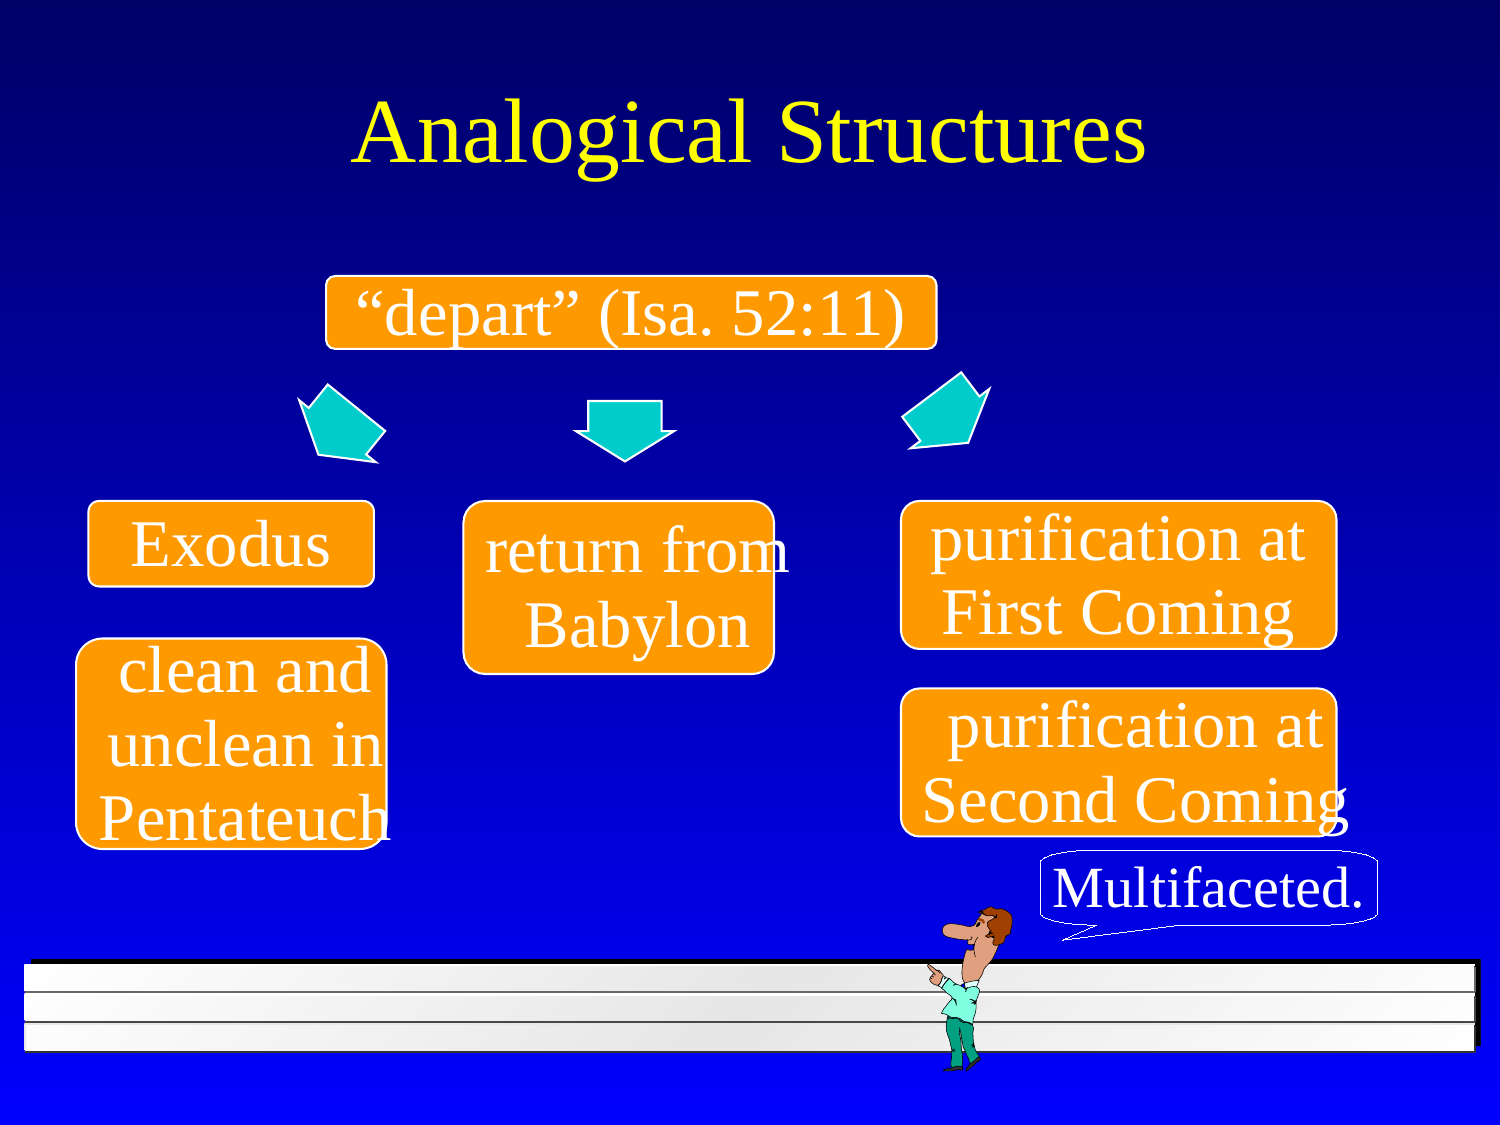

# Analogical Structures
“depart” (Isa. 52:11)
purification at
First Coming
purification at
Second Coming
Exodus
return from
Babylon
clean and
unclean in
Pentateuch
Multifaceted.